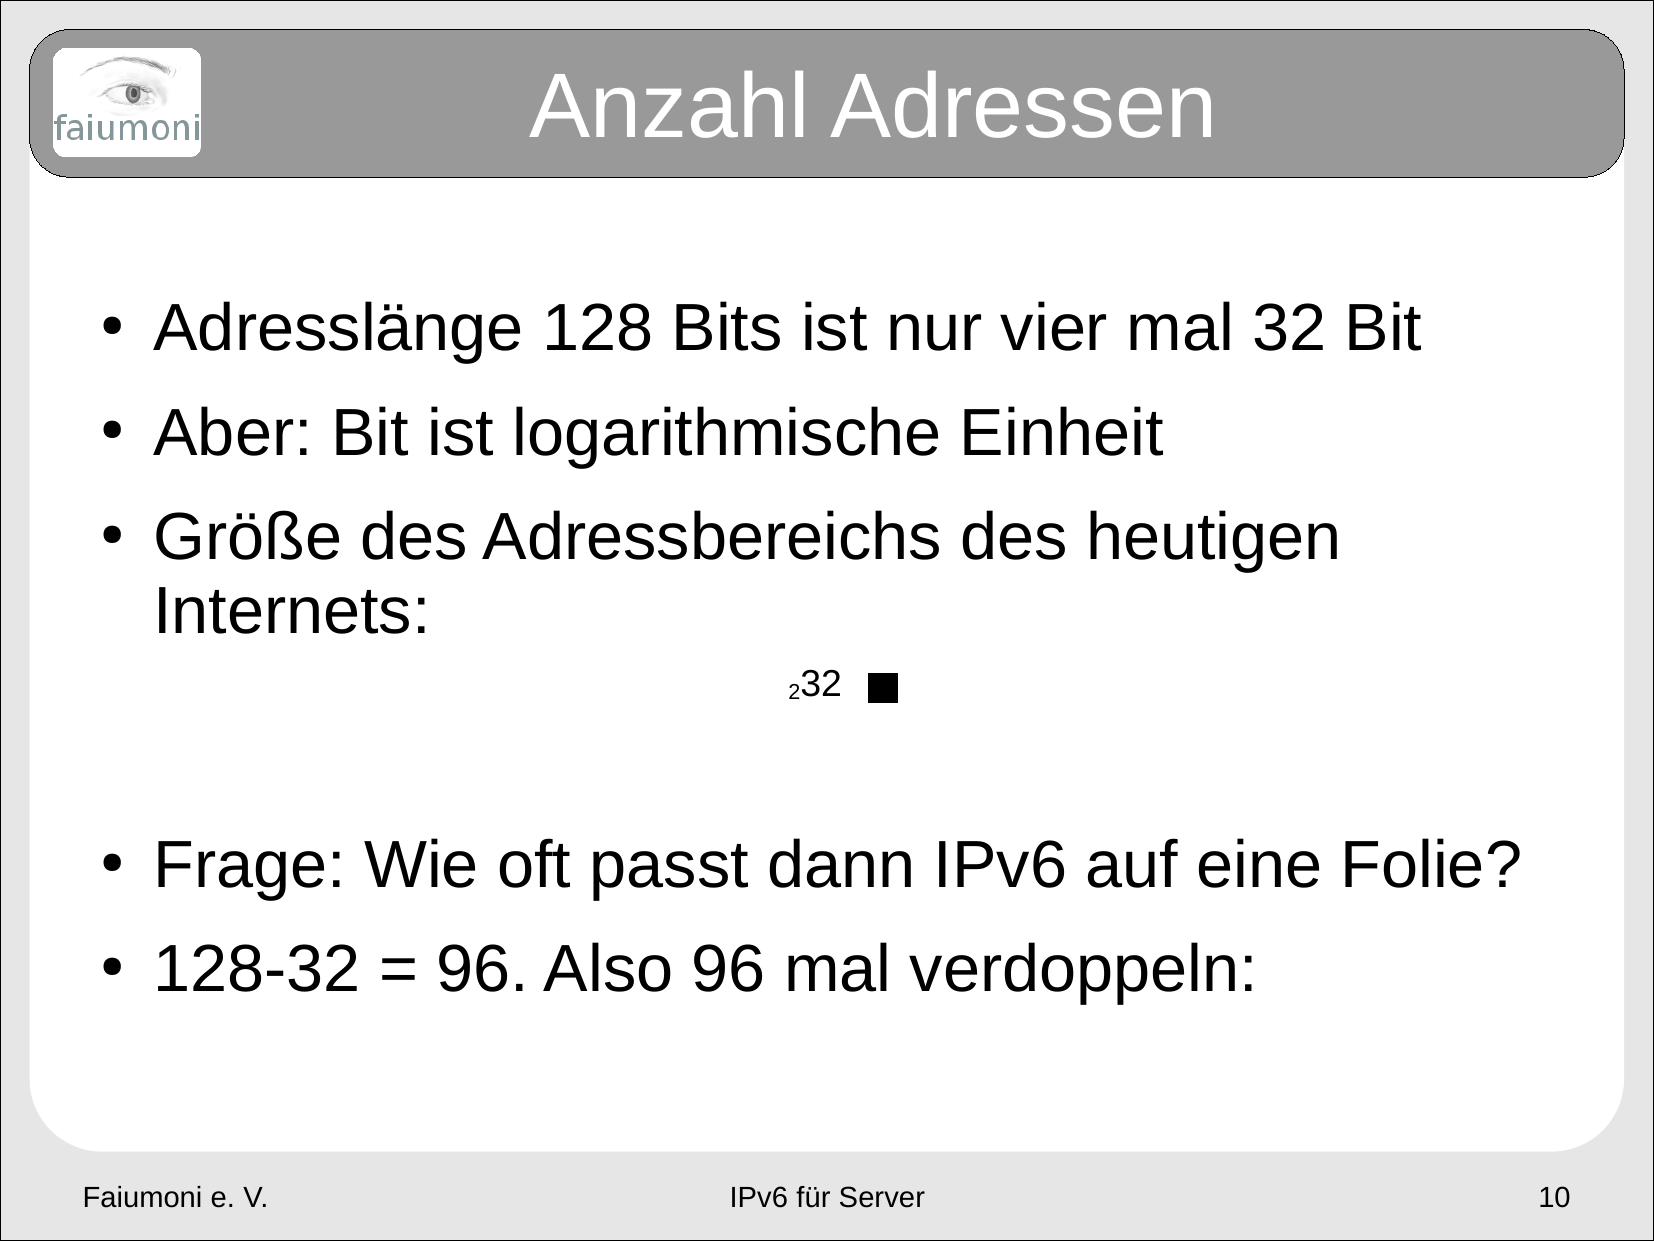

# Anzahl Adressen
Adresslänge 128 Bits ist nur vier mal 32 Bit
Aber: Bit ist logarithmische Einheit
Größe des Adressbereichs des heutigen Internets:
Frage: Wie oft passt dann IPv6 auf eine Folie?
128-32 = 96. Also 96 mal verdoppeln:
232
Faiumoni e. V.
IPv6 für Server
10